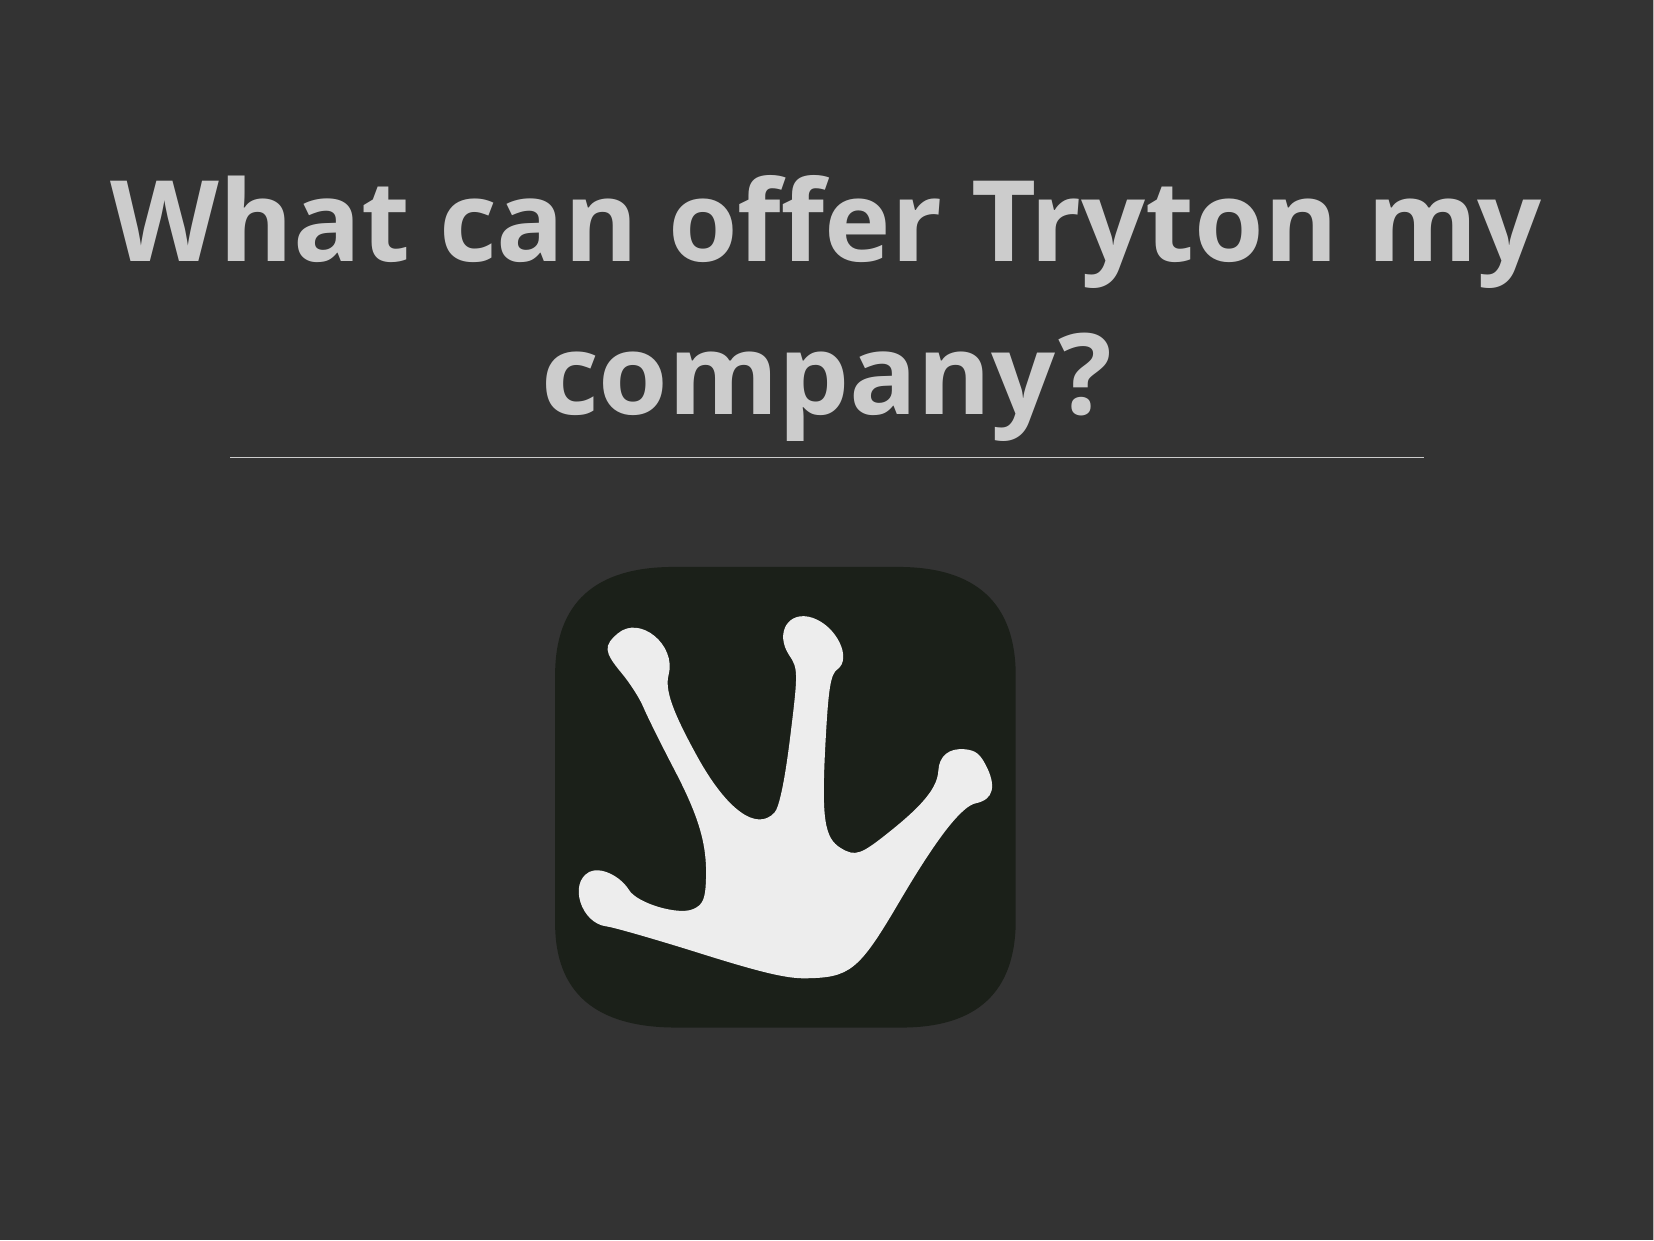

# What can offer Tryton my company?